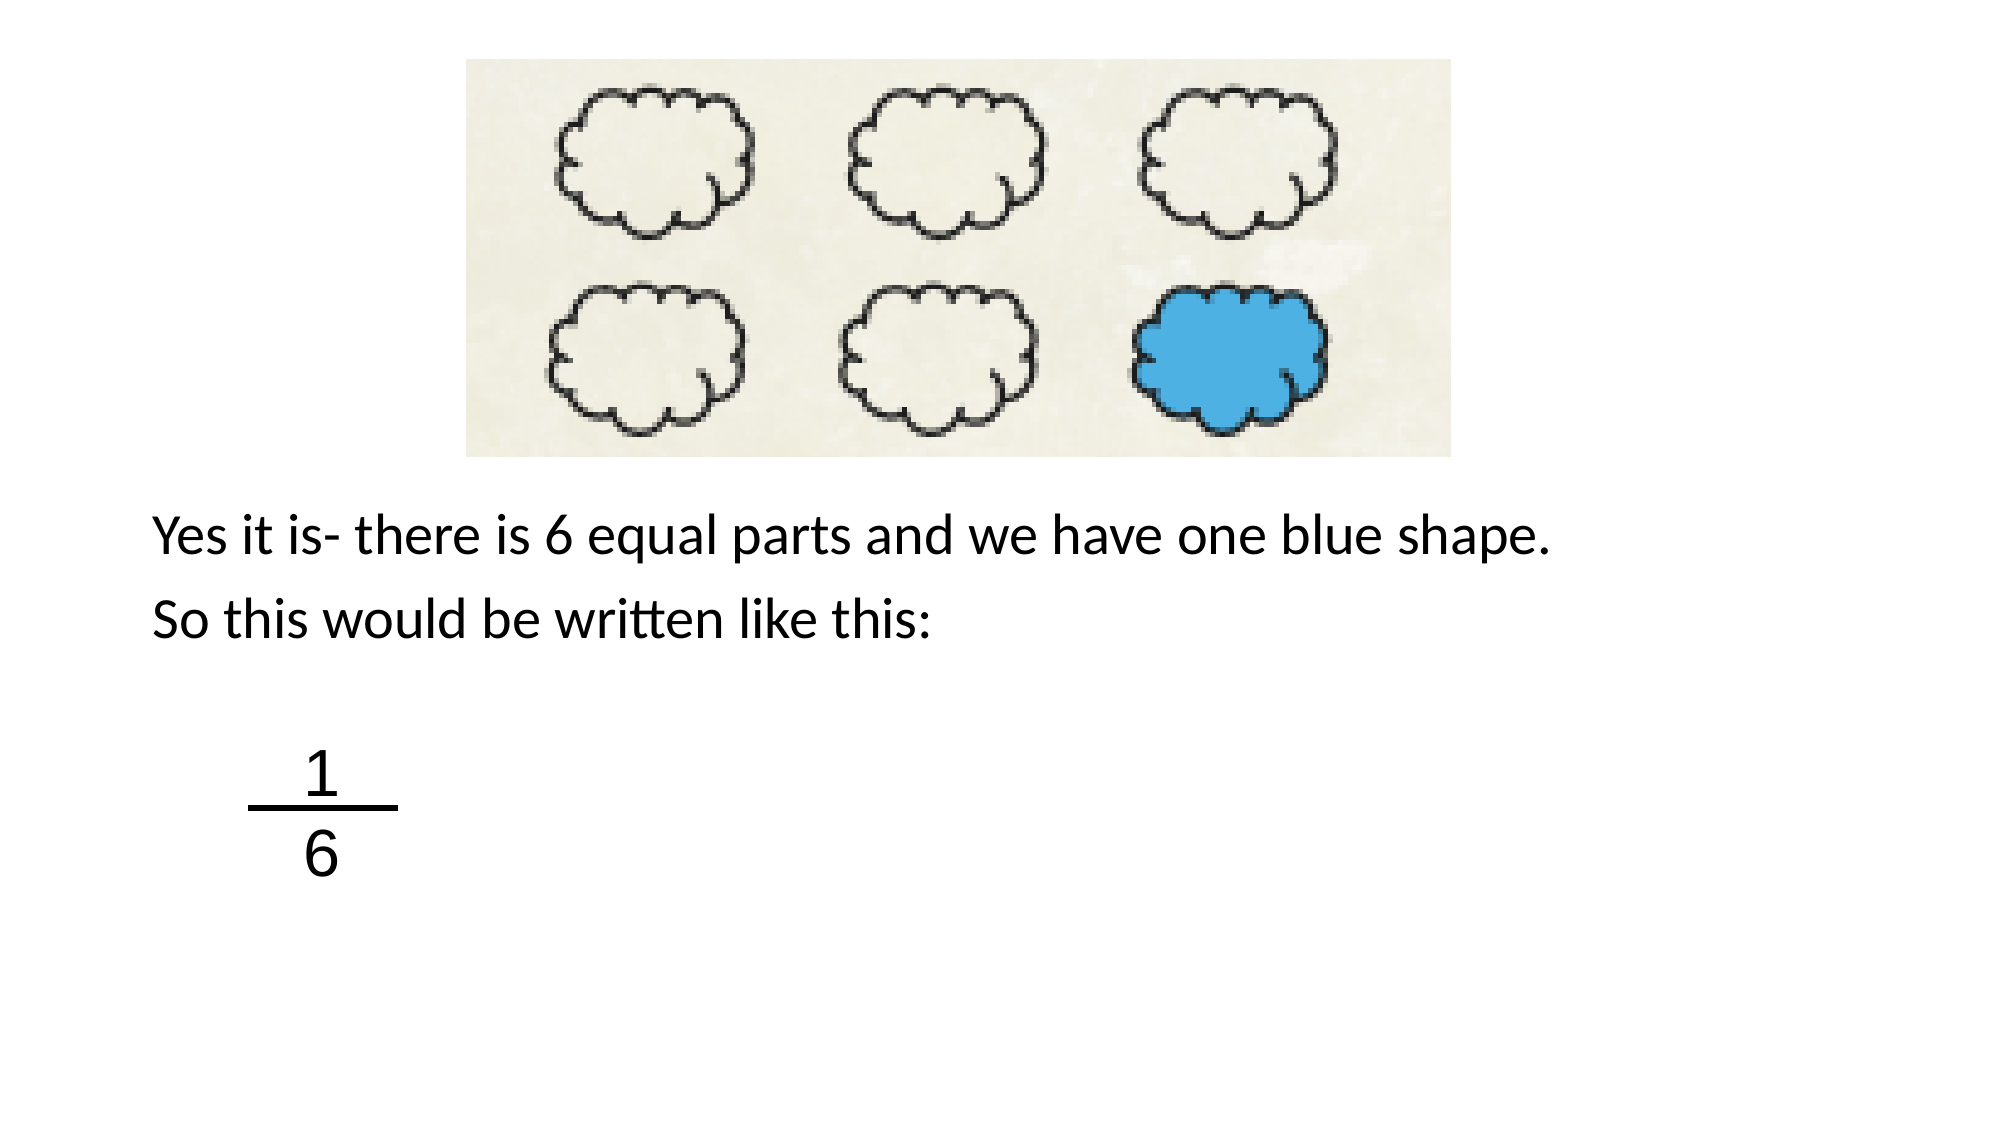

# Yes it is- there is 6 equal parts and we have one blue shape.
So this would be written like this:
1
6